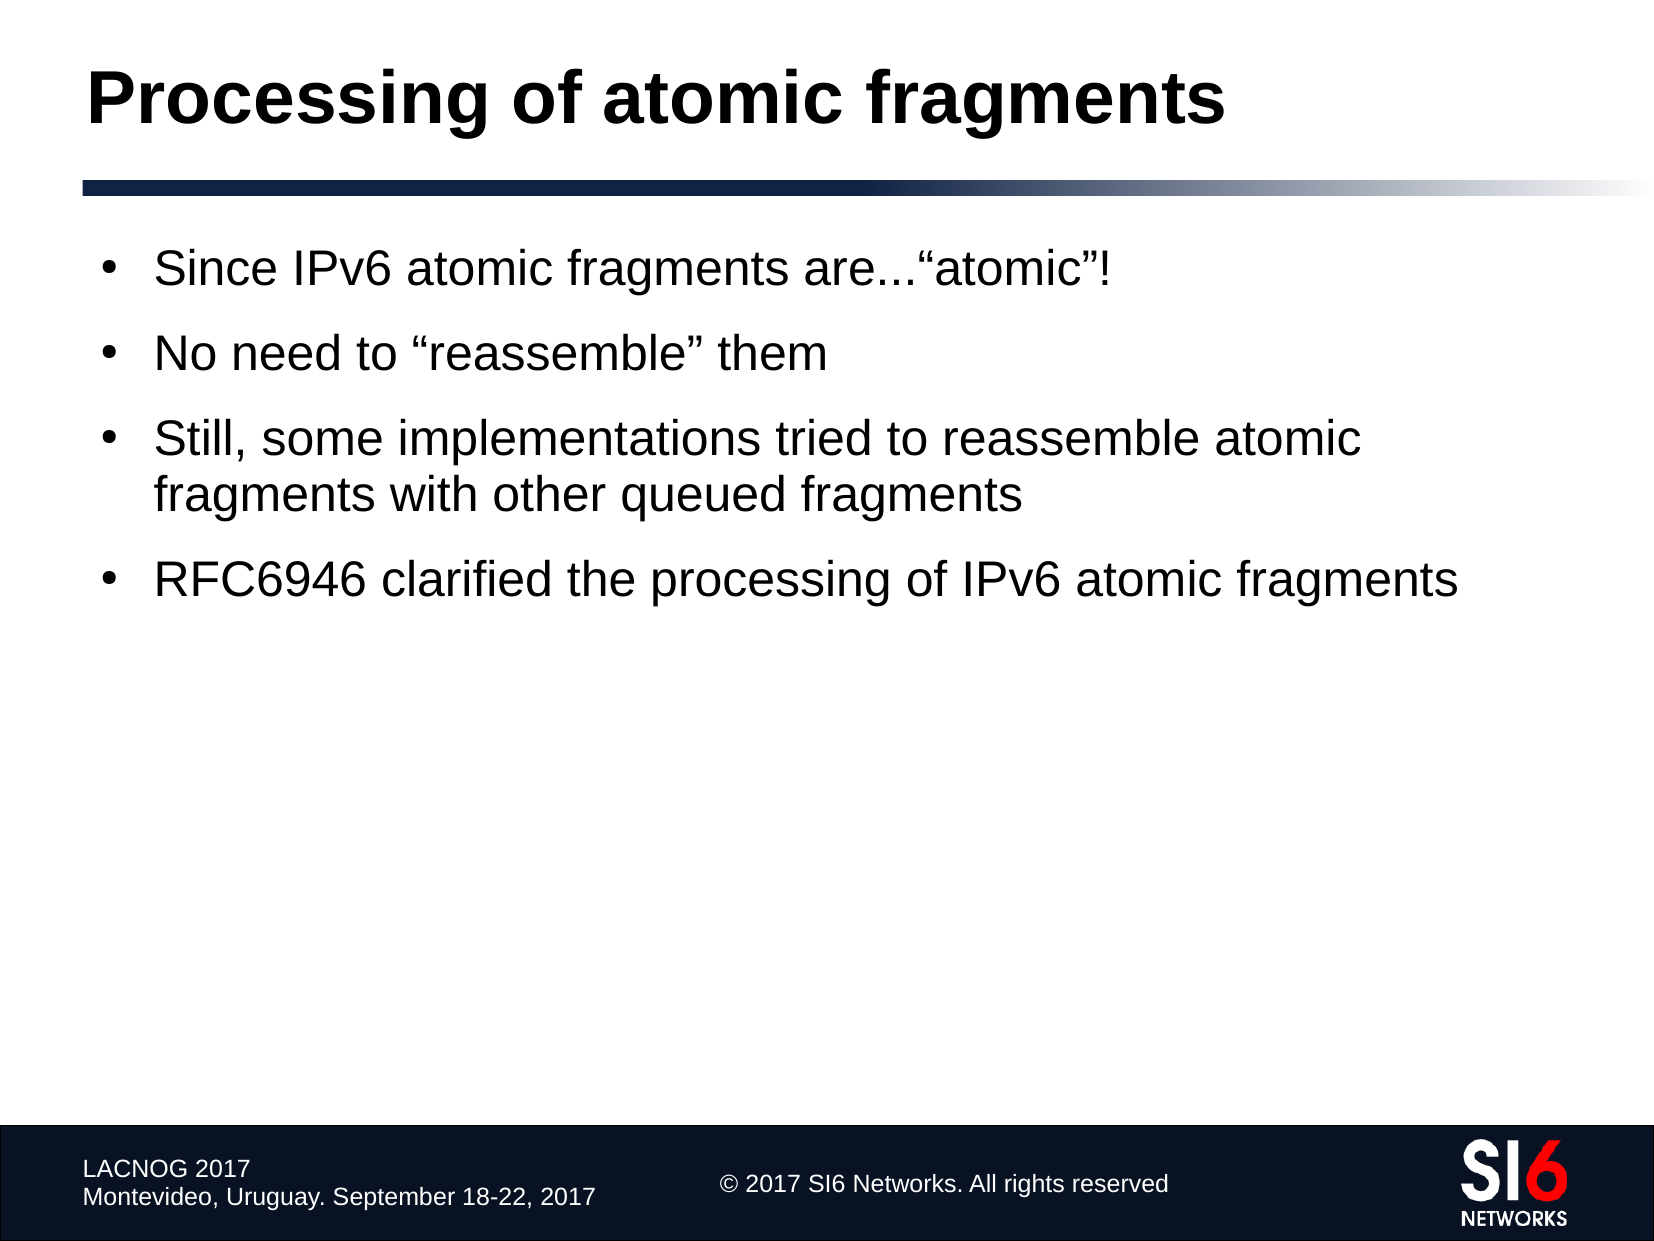

# Processing of atomic fragments
Since IPv6 atomic fragments are...“atomic”!
No need to “reassemble” them
Still, some implementations tried to reassemble atomic fragments with other queued fragments
RFC6946 clarified the processing of IPv6 atomic fragments